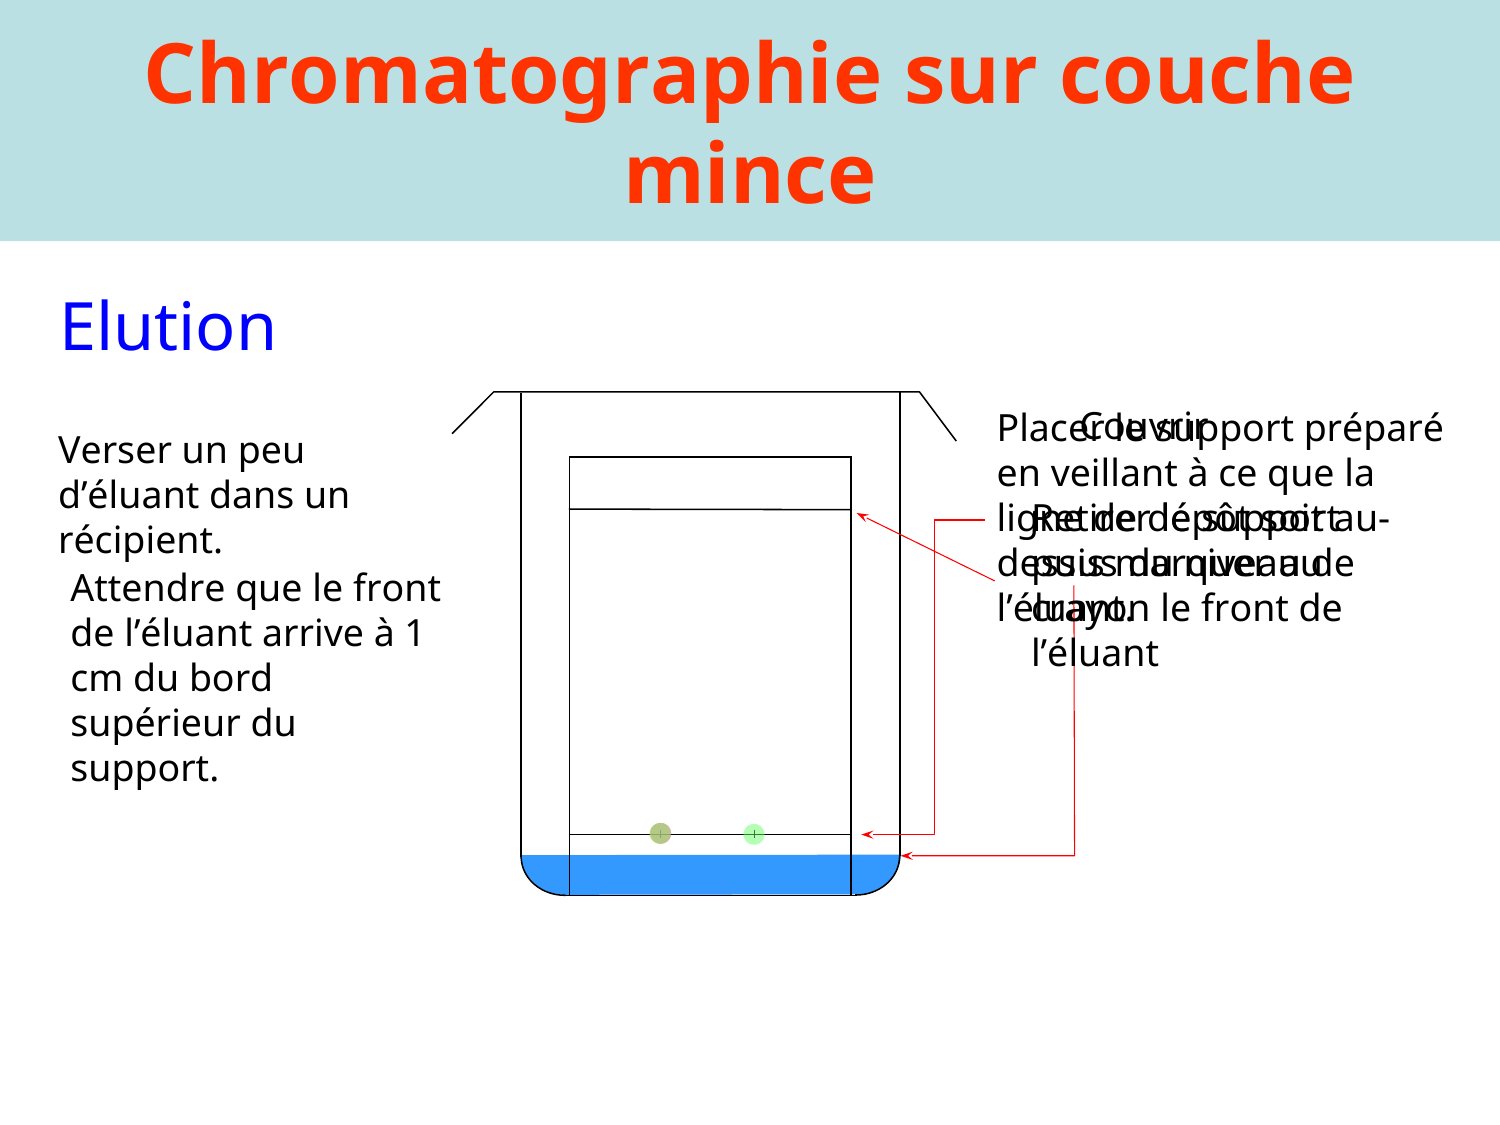

# Chromatographie sur couche mince
Elution
Couvrir
Placer le support préparé en veillant à ce que la ligne de dépôt soit au-dessus du niveau de l’éluant.
Verser un peu d’éluant dans un récipient.
Retirer le support puis marquer au crayon le front de l’éluant
Attendre que le front de l’éluant arrive à 1 cm du bord supérieur du support.